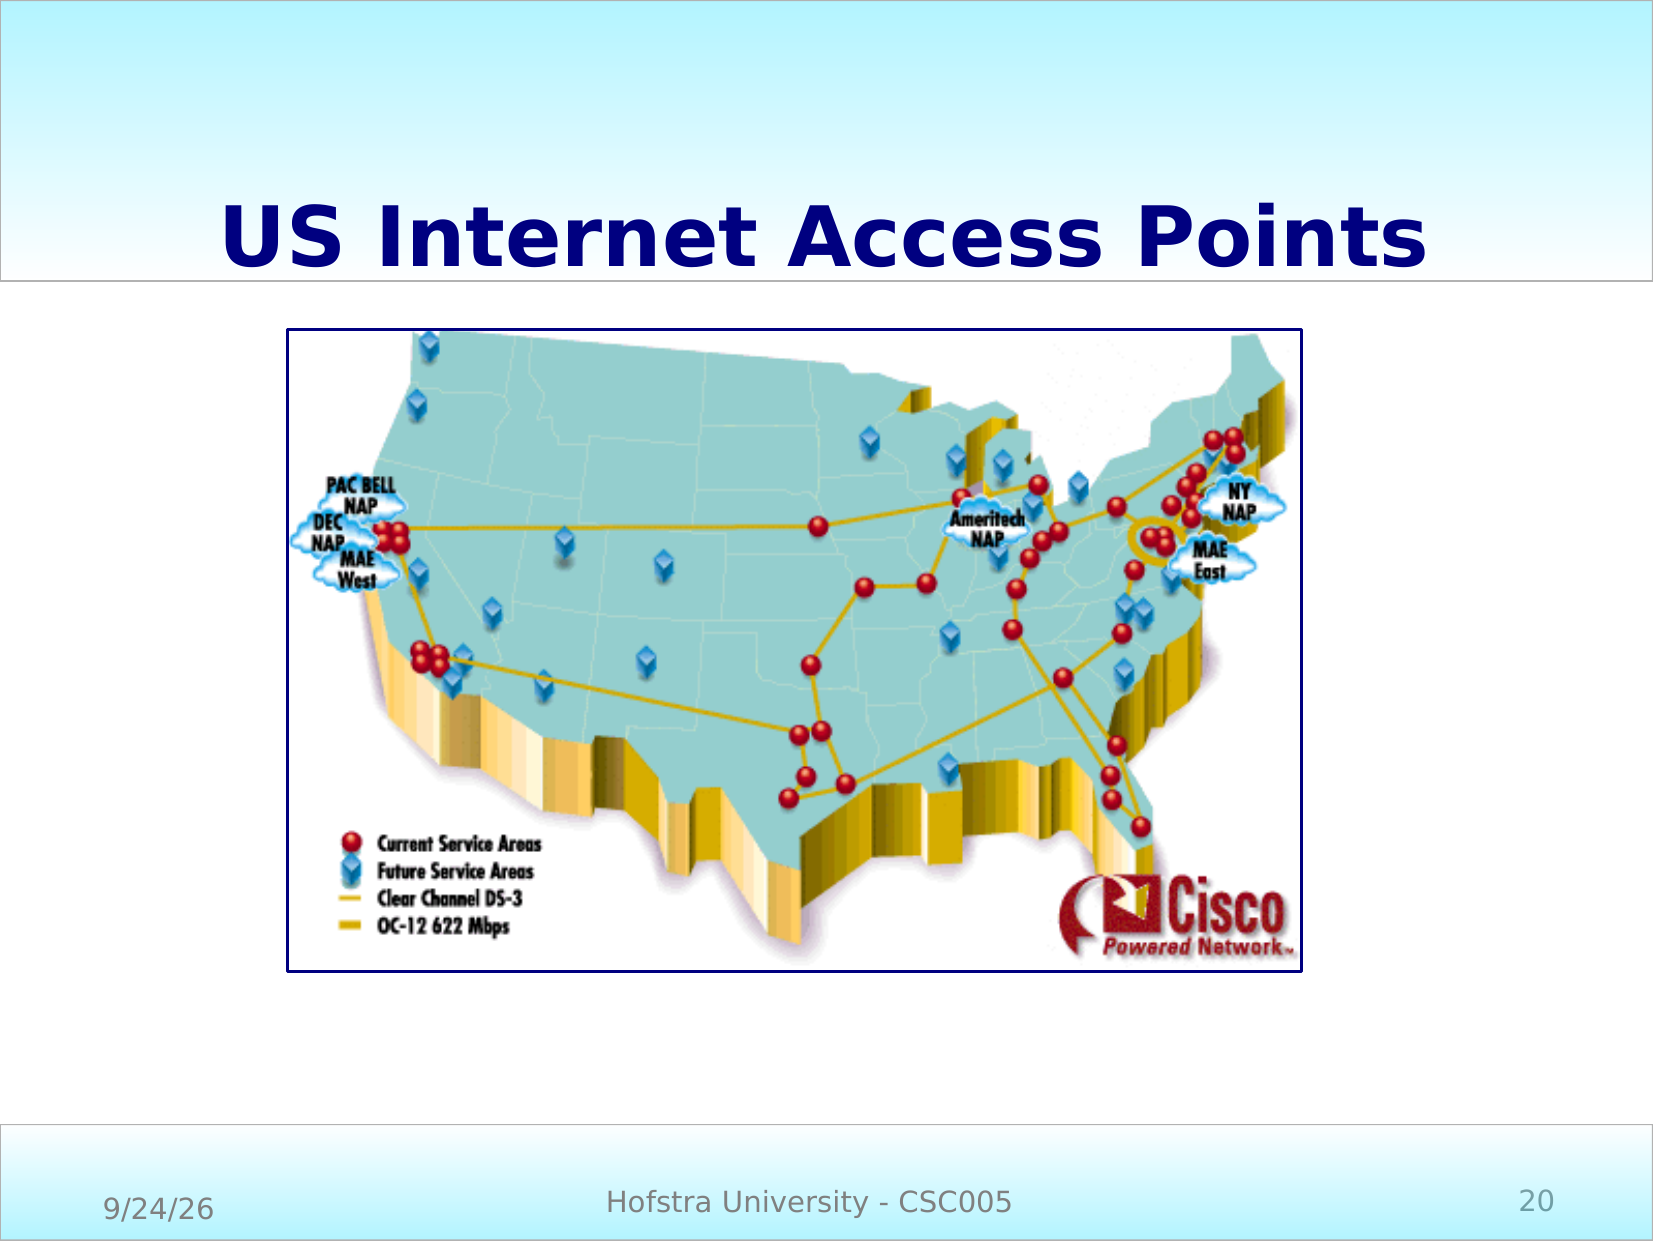

# US Internet Access Points
20
Hofstra University - CSC005